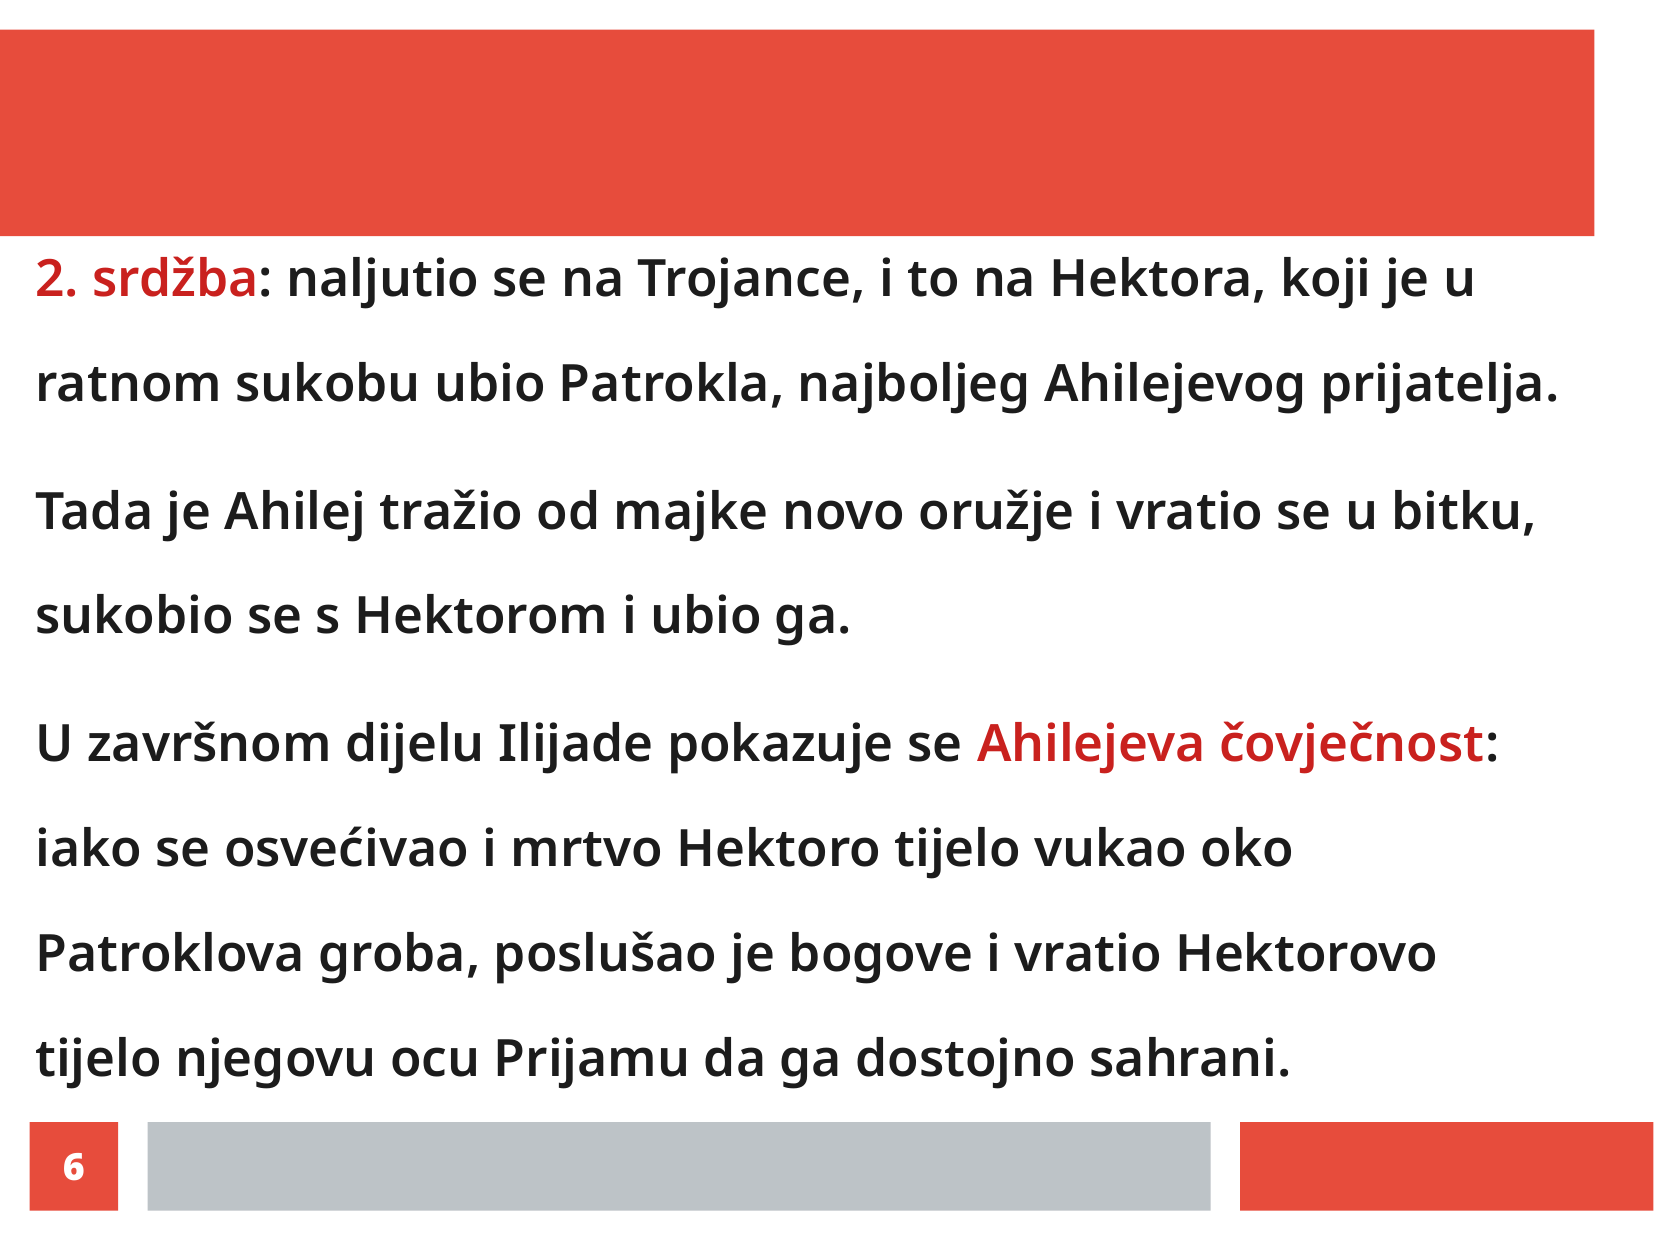

#
2. srdžba: naljutio se na Trojance, i to na Hektora, koji je u ratnom sukobu ubio Patrokla, najboljeg Ahilejevog prijatelja.
Tada je Ahilej tražio od majke novo oružje i vratio se u bitku, sukobio se s Hektorom i ubio ga.
U završnom dijelu Ilijade pokazuje se Ahilejeva čovječnost: iako se osvećivao i mrtvo Hektoro tijelo vukao oko Patroklova groba, poslušao je bogove i vratio Hektorovo tijelo njegovu ocu Prijamu da ga dostojno sahrani.
6